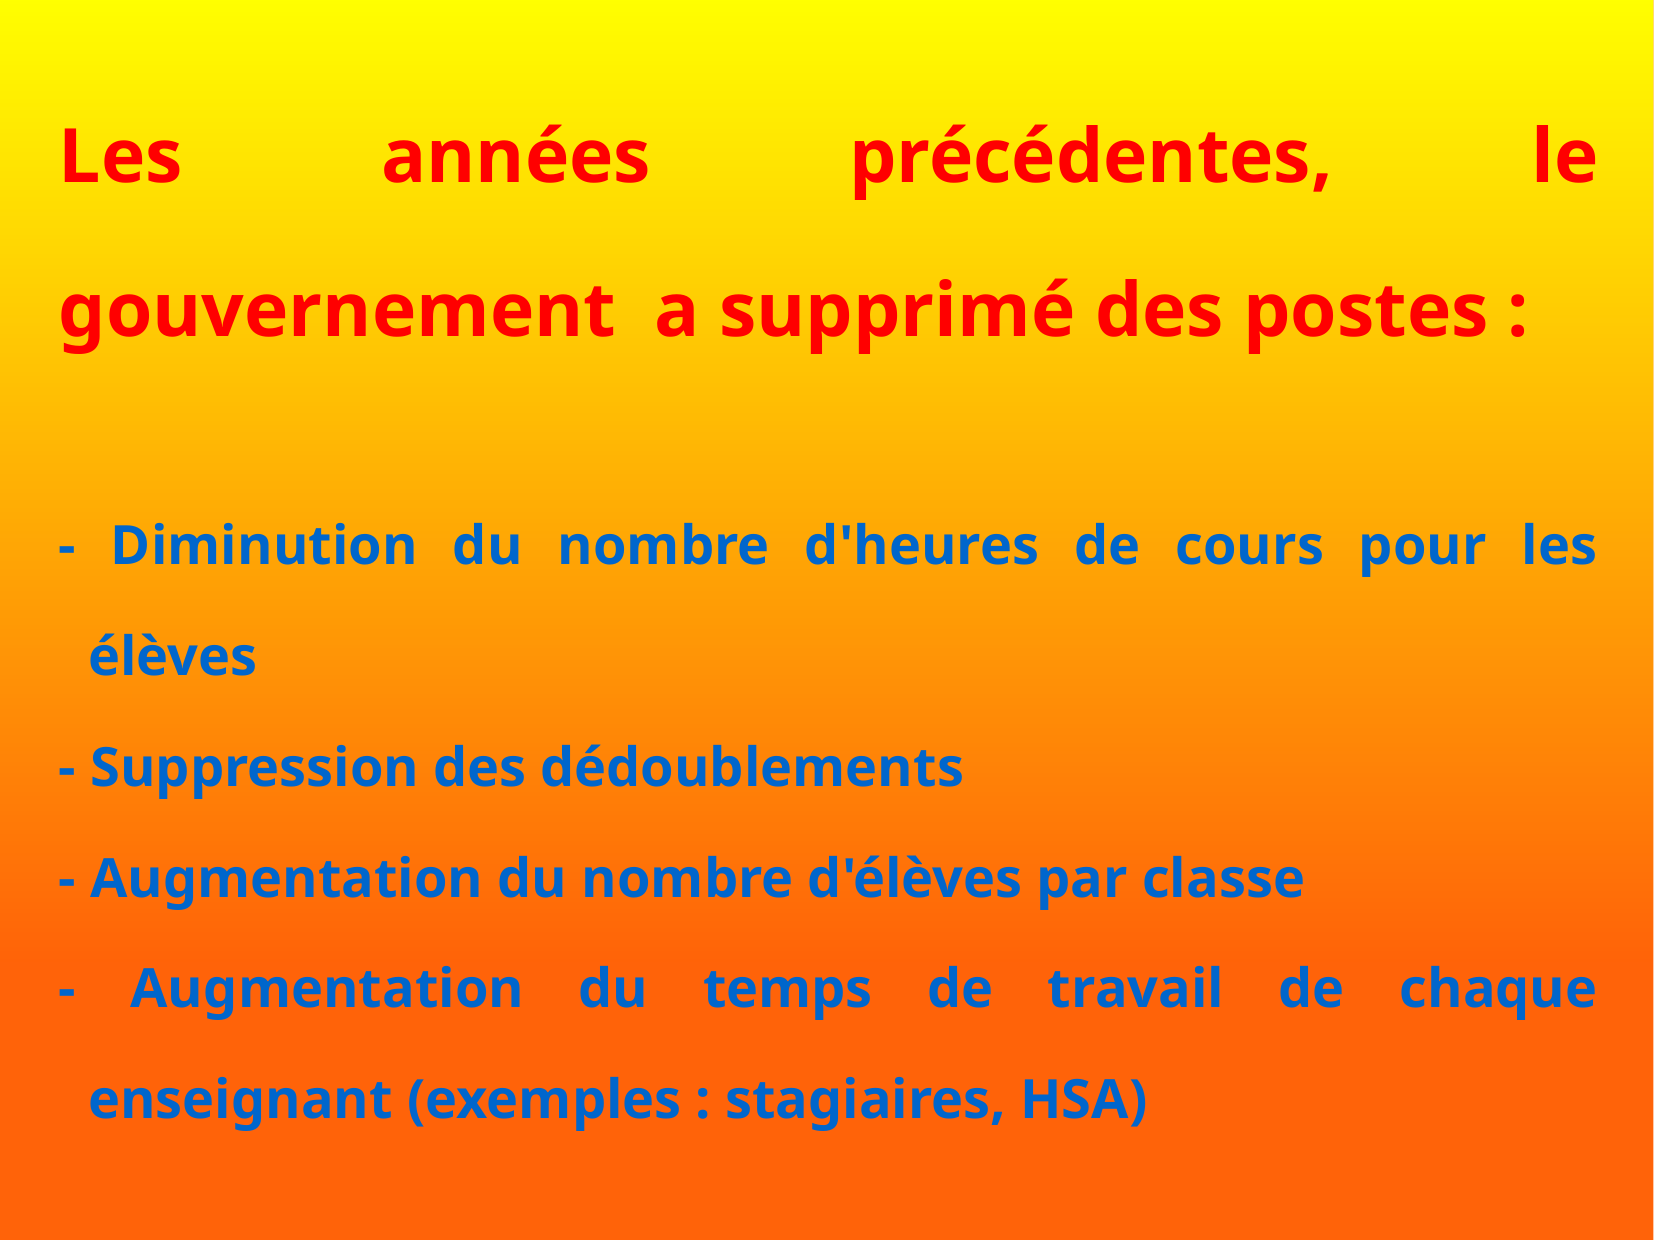

Les années précédentes, le gouvernement a supprimé des postes :
- Diminution du nombre d'heures de cours pour les élèves
- Suppression des dédoublements
- Augmentation du nombre d'élèves par classe
- Augmentation du temps de travail de chaque enseignant (exemples : stagiaires, HSA)